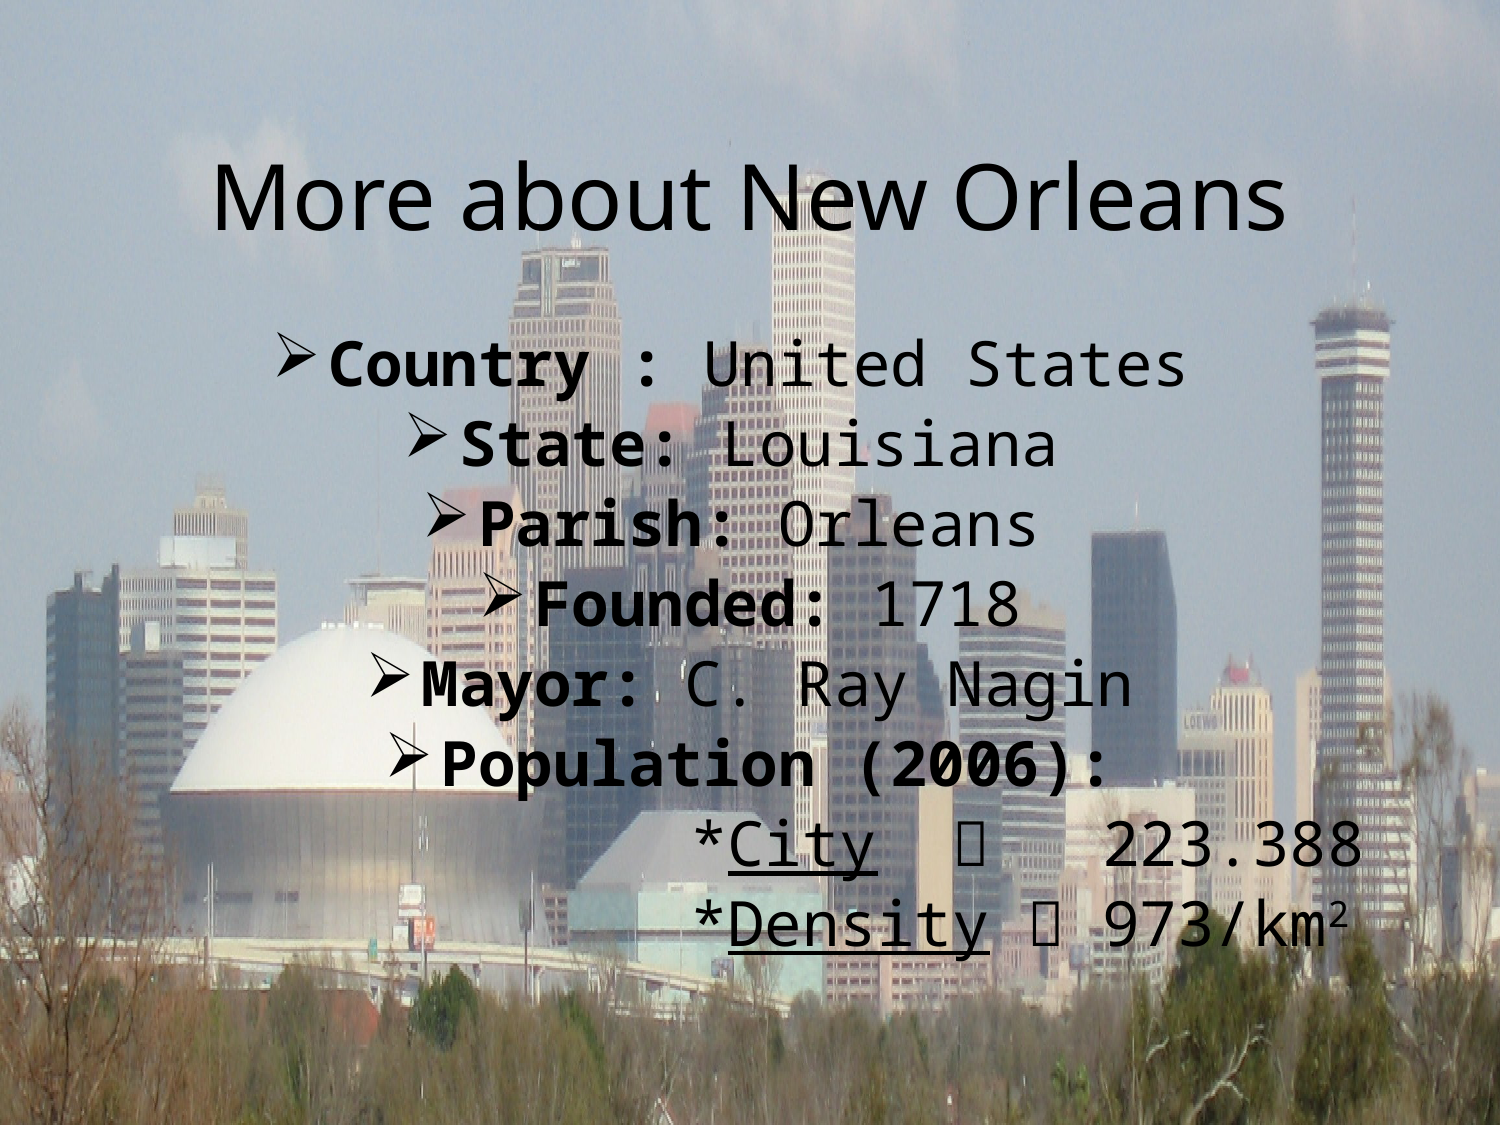

# More about New Orleans
Country : United States
State: Louisiana
Parish: Orleans
Founded: 1718
Mayor: C. Ray Nagin
Population (2006):
 *City  223.388
 *Density  973/km2